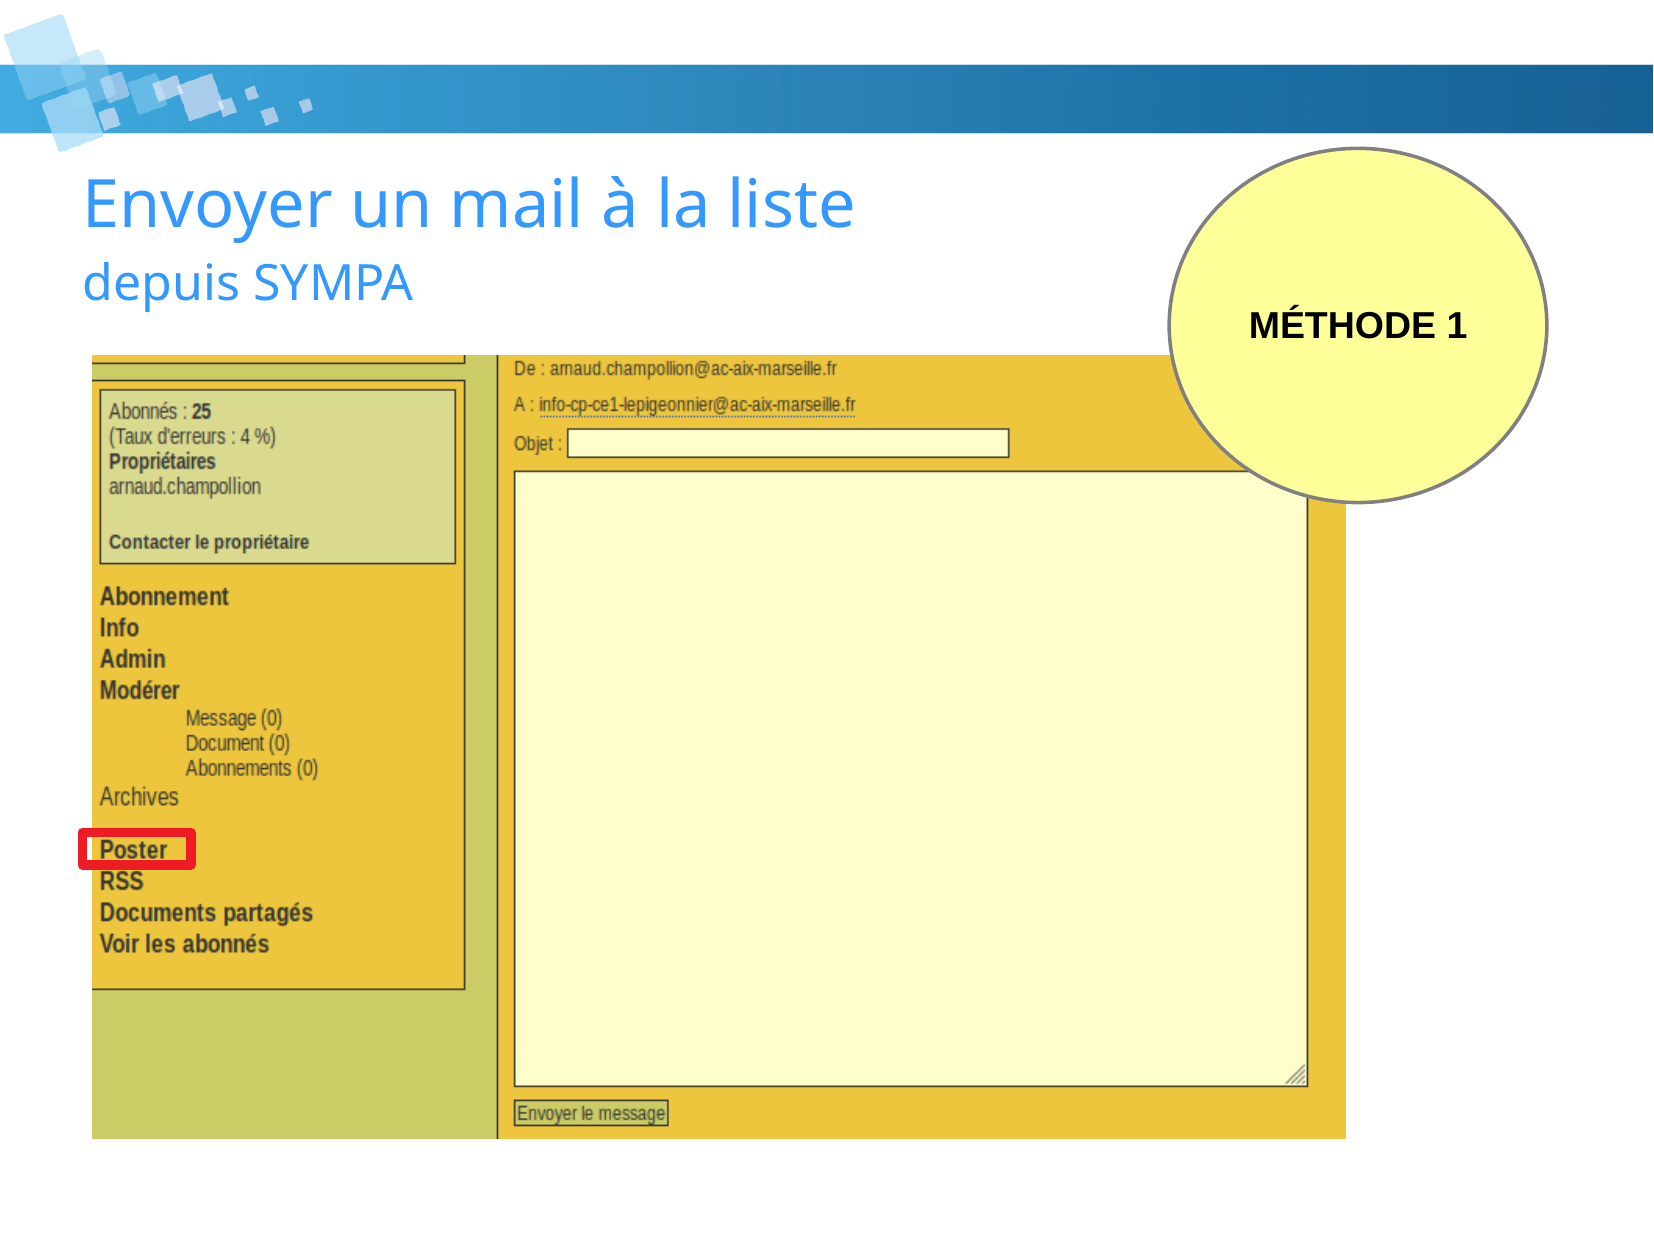

# Envoyer un mail à la liste depuis SYMPA
MÉTHODE 1